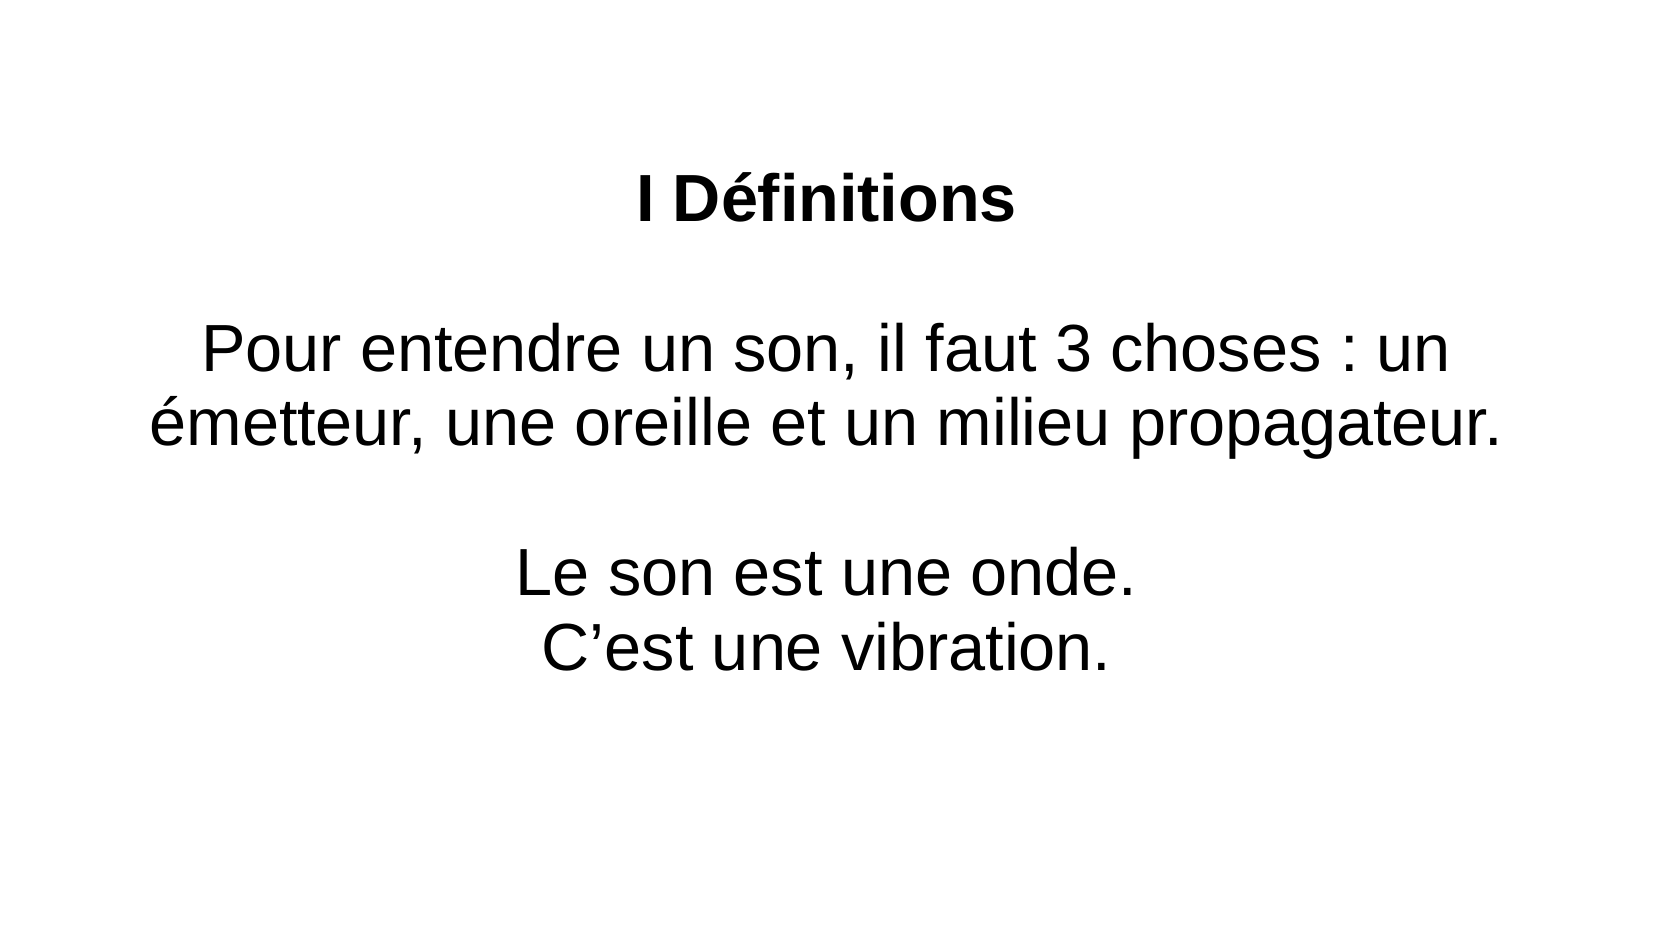

# I Définitions
Pour entendre un son, il faut 3 choses : un émetteur, une oreille et un milieu propagateur.
Le son est une onde.
C’est une vibration.